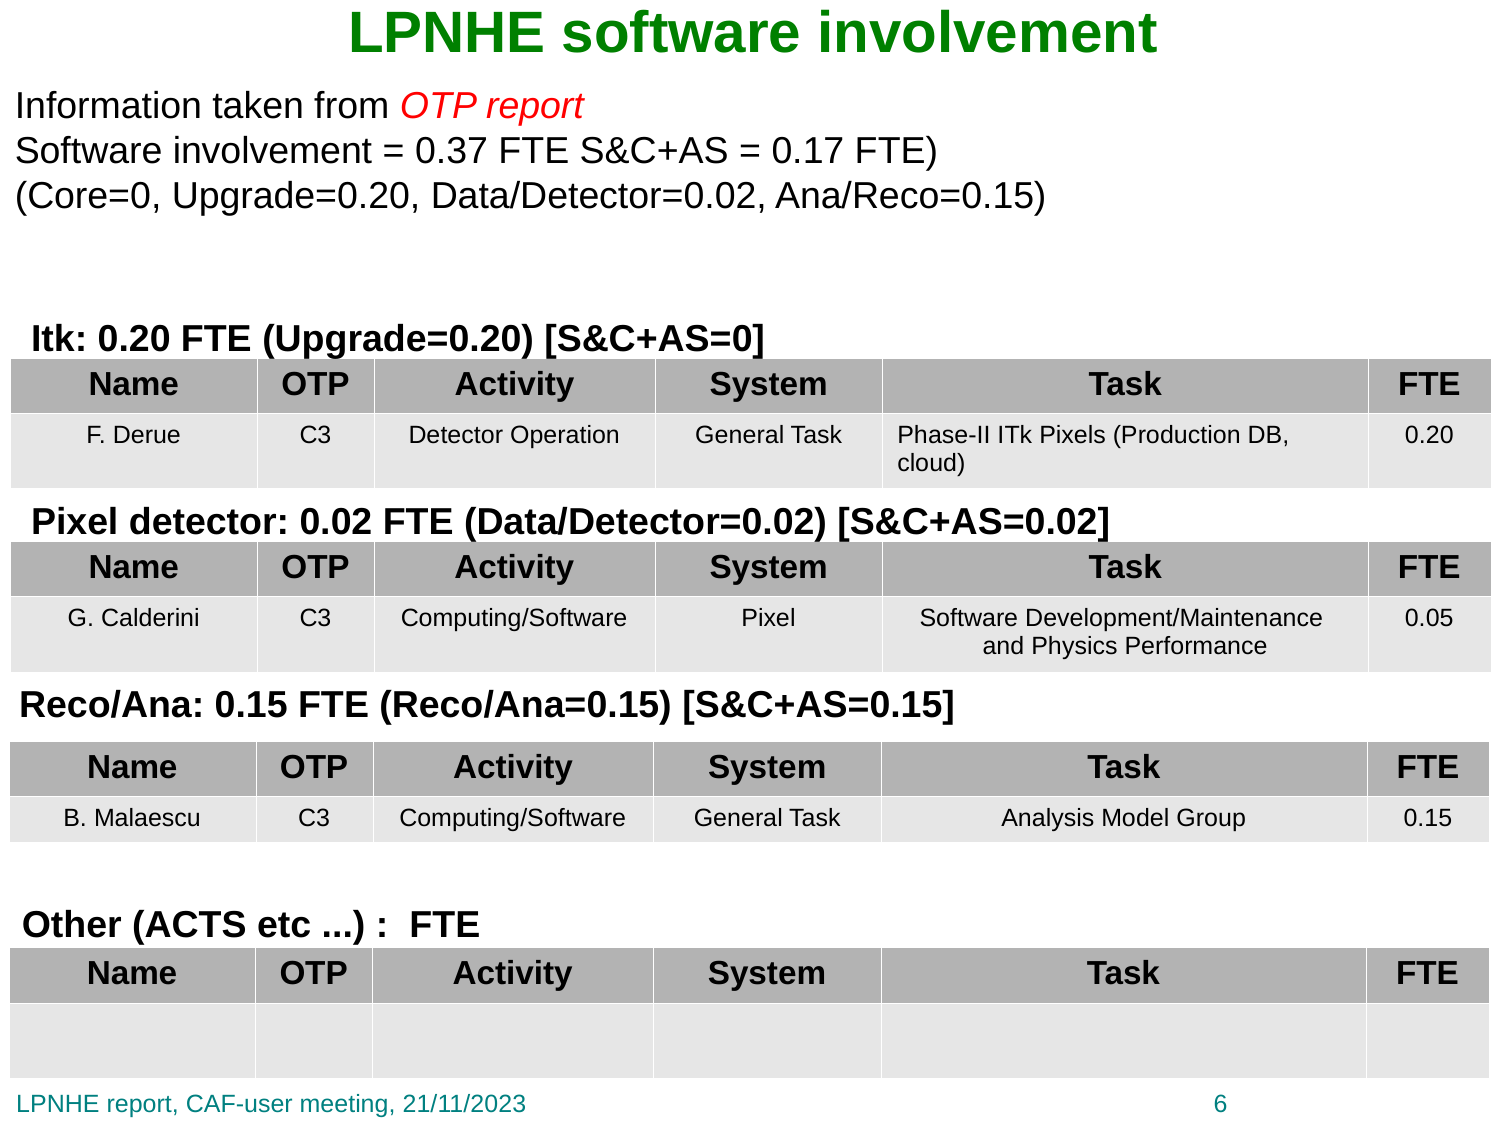

LPNHE software involvement
Information taken from OTP report
Software involvement = 0.37 FTE S&C+AS = 0.17 FTE)
(Core=0, Upgrade=0.20, Data/Detector=0.02, Ana/Reco=0.15)
Itk: 0.20 FTE (Upgrade=0.20) [S&C+AS=0]
| Name | OTP | Activity | System | Task | FTE |
| --- | --- | --- | --- | --- | --- |
| F. Derue | C3 | Detector Operation | General Task | Phase-II ITk Pixels (Production DB, cloud) | 0.20 |
Pixel detector: 0.02 FTE (Data/Detector=0.02) [S&C+AS=0.02]
| Name | OTP | Activity | System | Task | FTE |
| --- | --- | --- | --- | --- | --- |
| G. Calderini | C3 | Computing/Software | Pixel | Software Development/Maintenance and Physics Performance | 0.05 |
Reco/Ana: 0.15 FTE (Reco/Ana=0.15) [S&C+AS=0.15]
| Name | OTP | Activity | System | Task | FTE |
| --- | --- | --- | --- | --- | --- |
| B. Malaescu | C3 | Computing/Software | General Task | Analysis Model Group | 0.15 |
Other (ACTS etc ...) : FTE
| Name | OTP | Activity | System | Task | FTE |
| --- | --- | --- | --- | --- | --- |
| | | | | | |